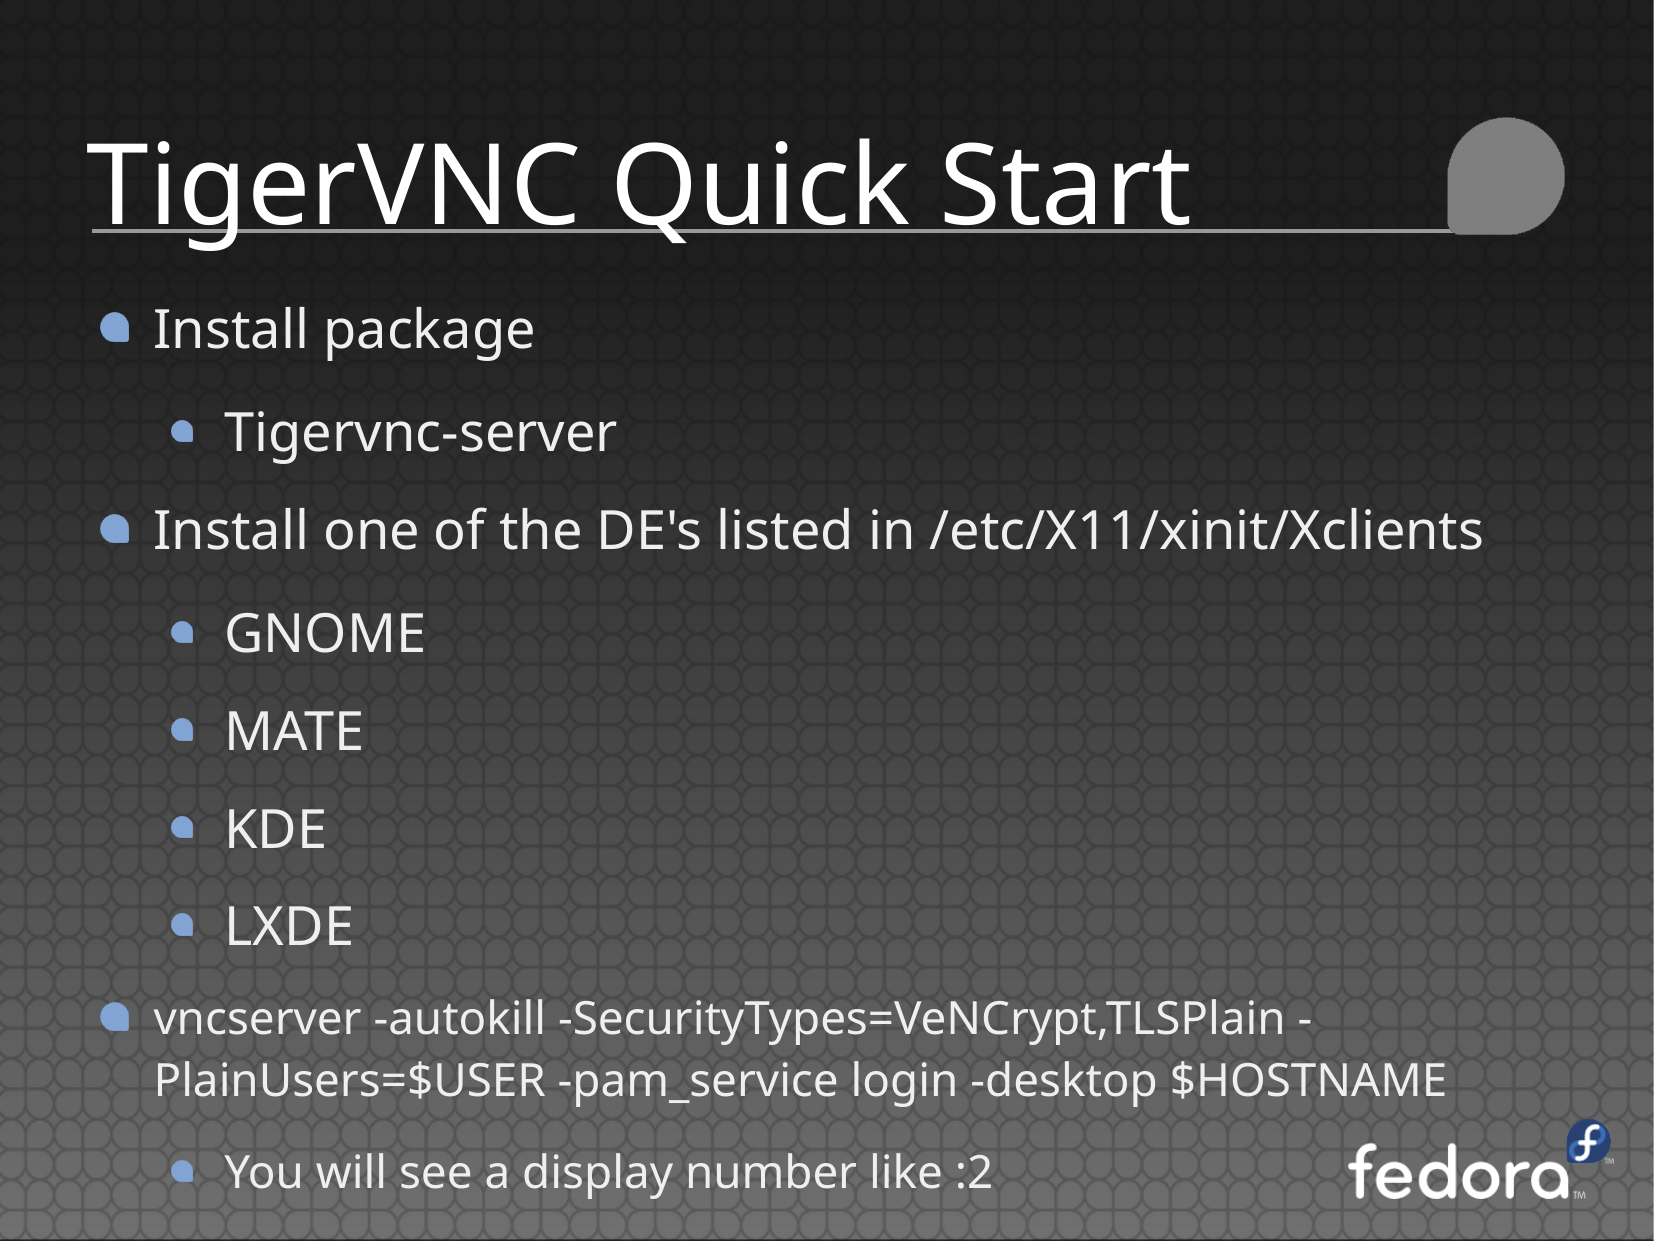

# TigerVNC Quick Start
Install package
Tigervnc-server
Install one of the DE's listed in /etc/X11/xinit/Xclients
GNOME
MATE
KDE
LXDE
vncserver -autokill -SecurityTypes=VeNCrypt,TLSPlain -PlainUsers=$USER -pam_service login -desktop $HOSTNAME
You will see a display number like :2